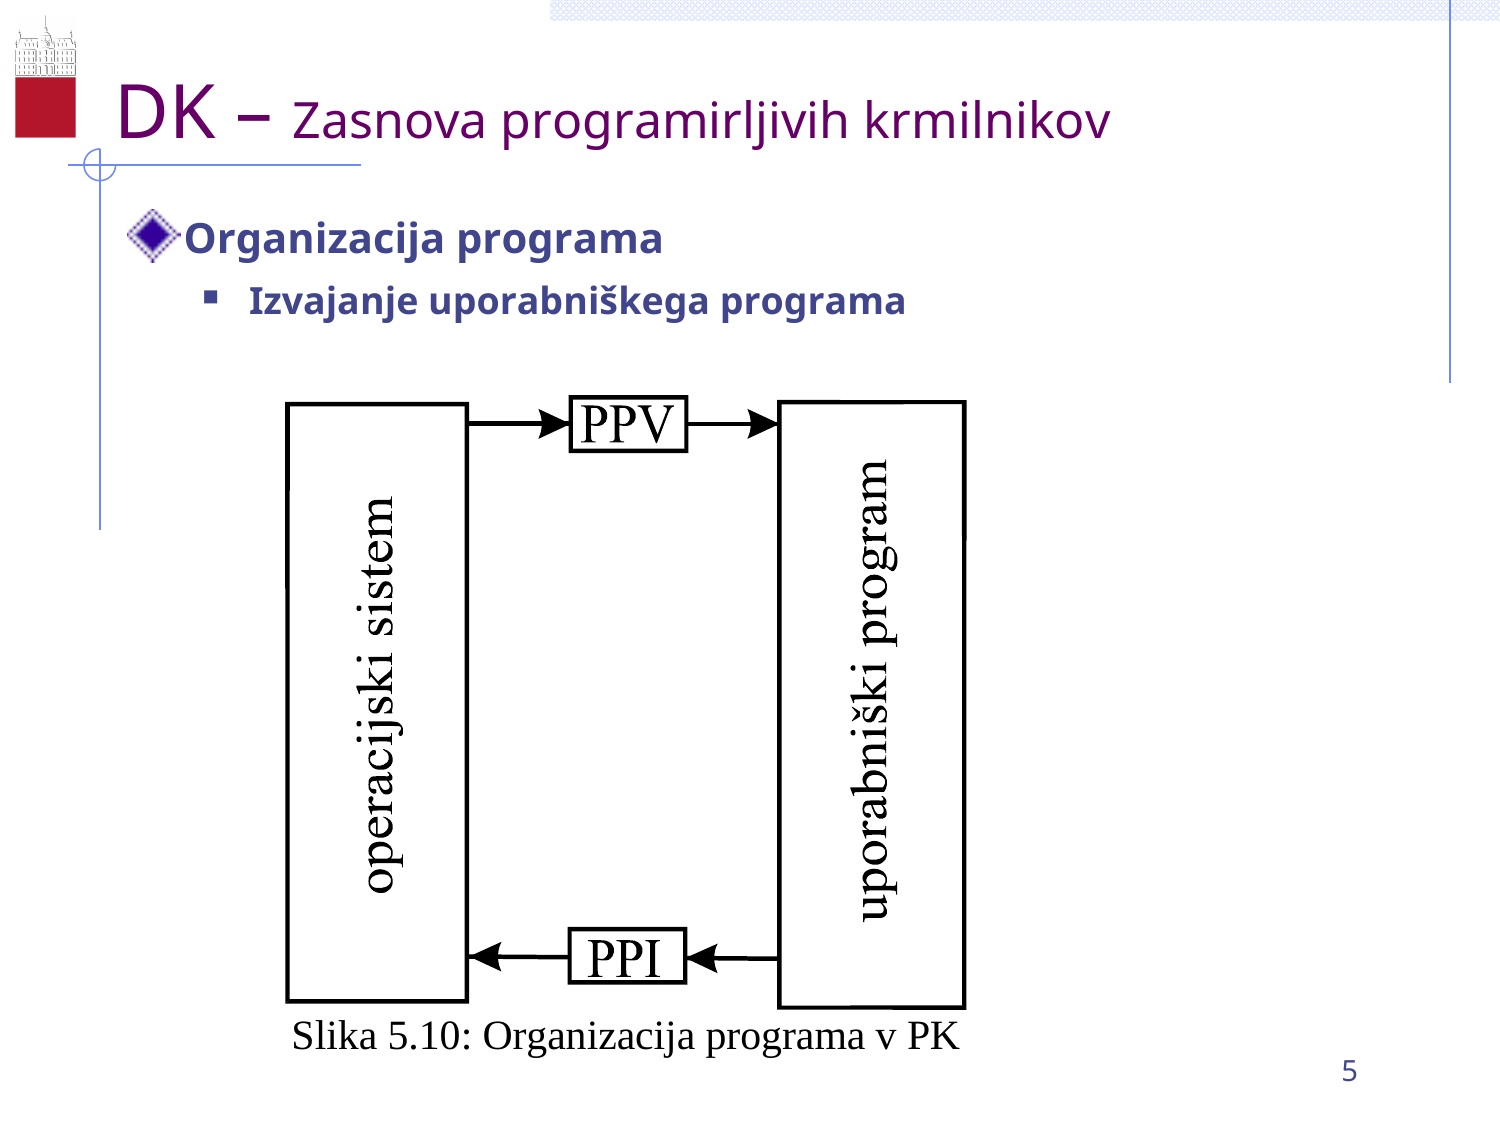

DK – Zasnova programirljivih krmilnikov
# Organizacija programa
Izvajanje uporabniškega programa